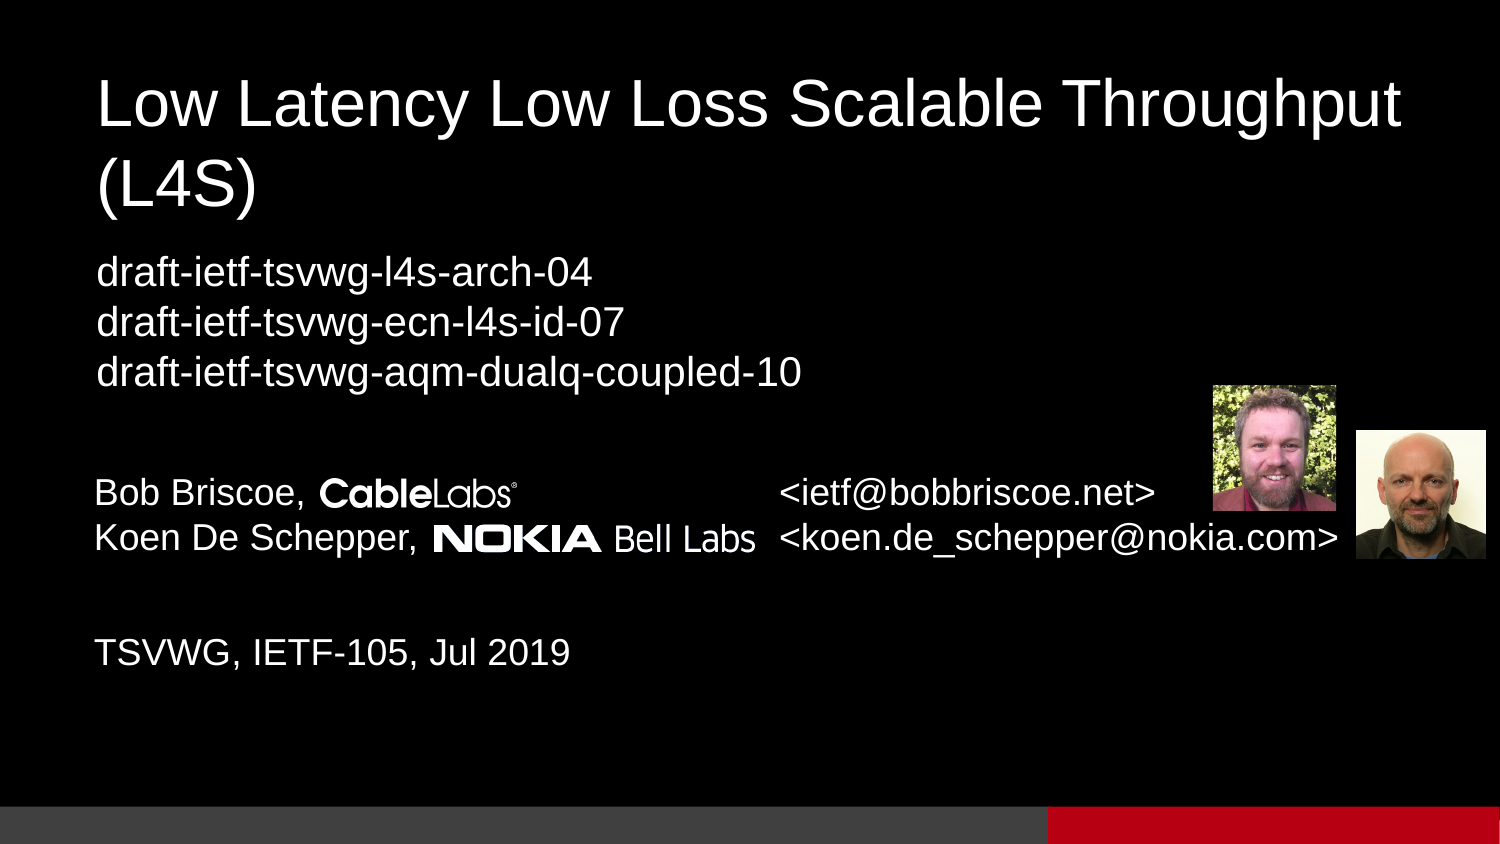

Low Latency Low Loss Scalable Throughput (L4S)
draft-ietf-tsvwg-l4s-arch-04
draft-ietf-tsvwg-ecn-l4s-id-07
draft-ietf-tsvwg-aqm-dualq-coupled-10
Bob Briscoe, CableLabs 				 <ietf@bobbriscoe.net>
Koen De Schepper, N	okia Bell Labs 	 <koen.de_schepper@nokia.com>
TSVWG, IETF-105, Jul 2019